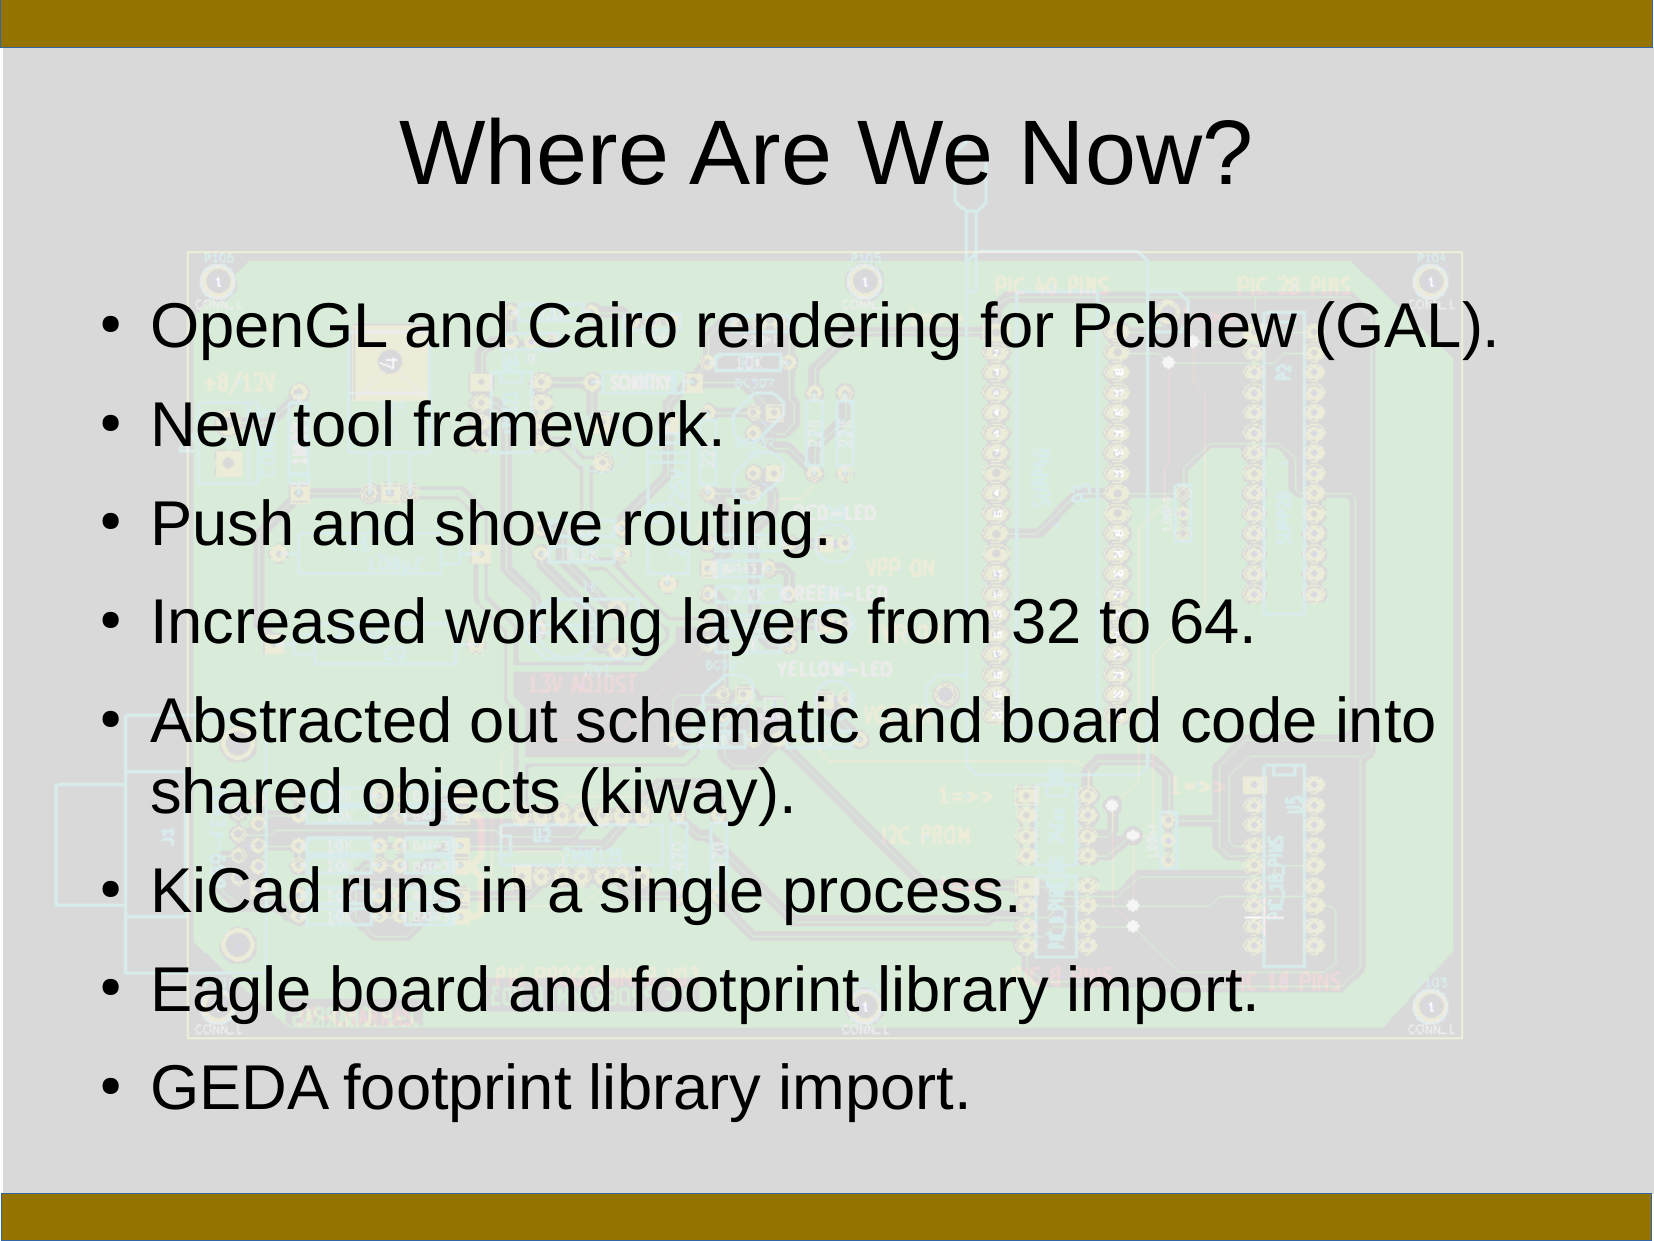

# Where Are We Now?
OpenGL and Cairo rendering for Pcbnew (GAL).
New tool framework.
Push and shove routing.
Increased working layers from 32 to 64.
Abstracted out schematic and board code into shared objects (kiway).
KiCad runs in a single process.
Eagle board and footprint library import.
GEDA footprint library import.